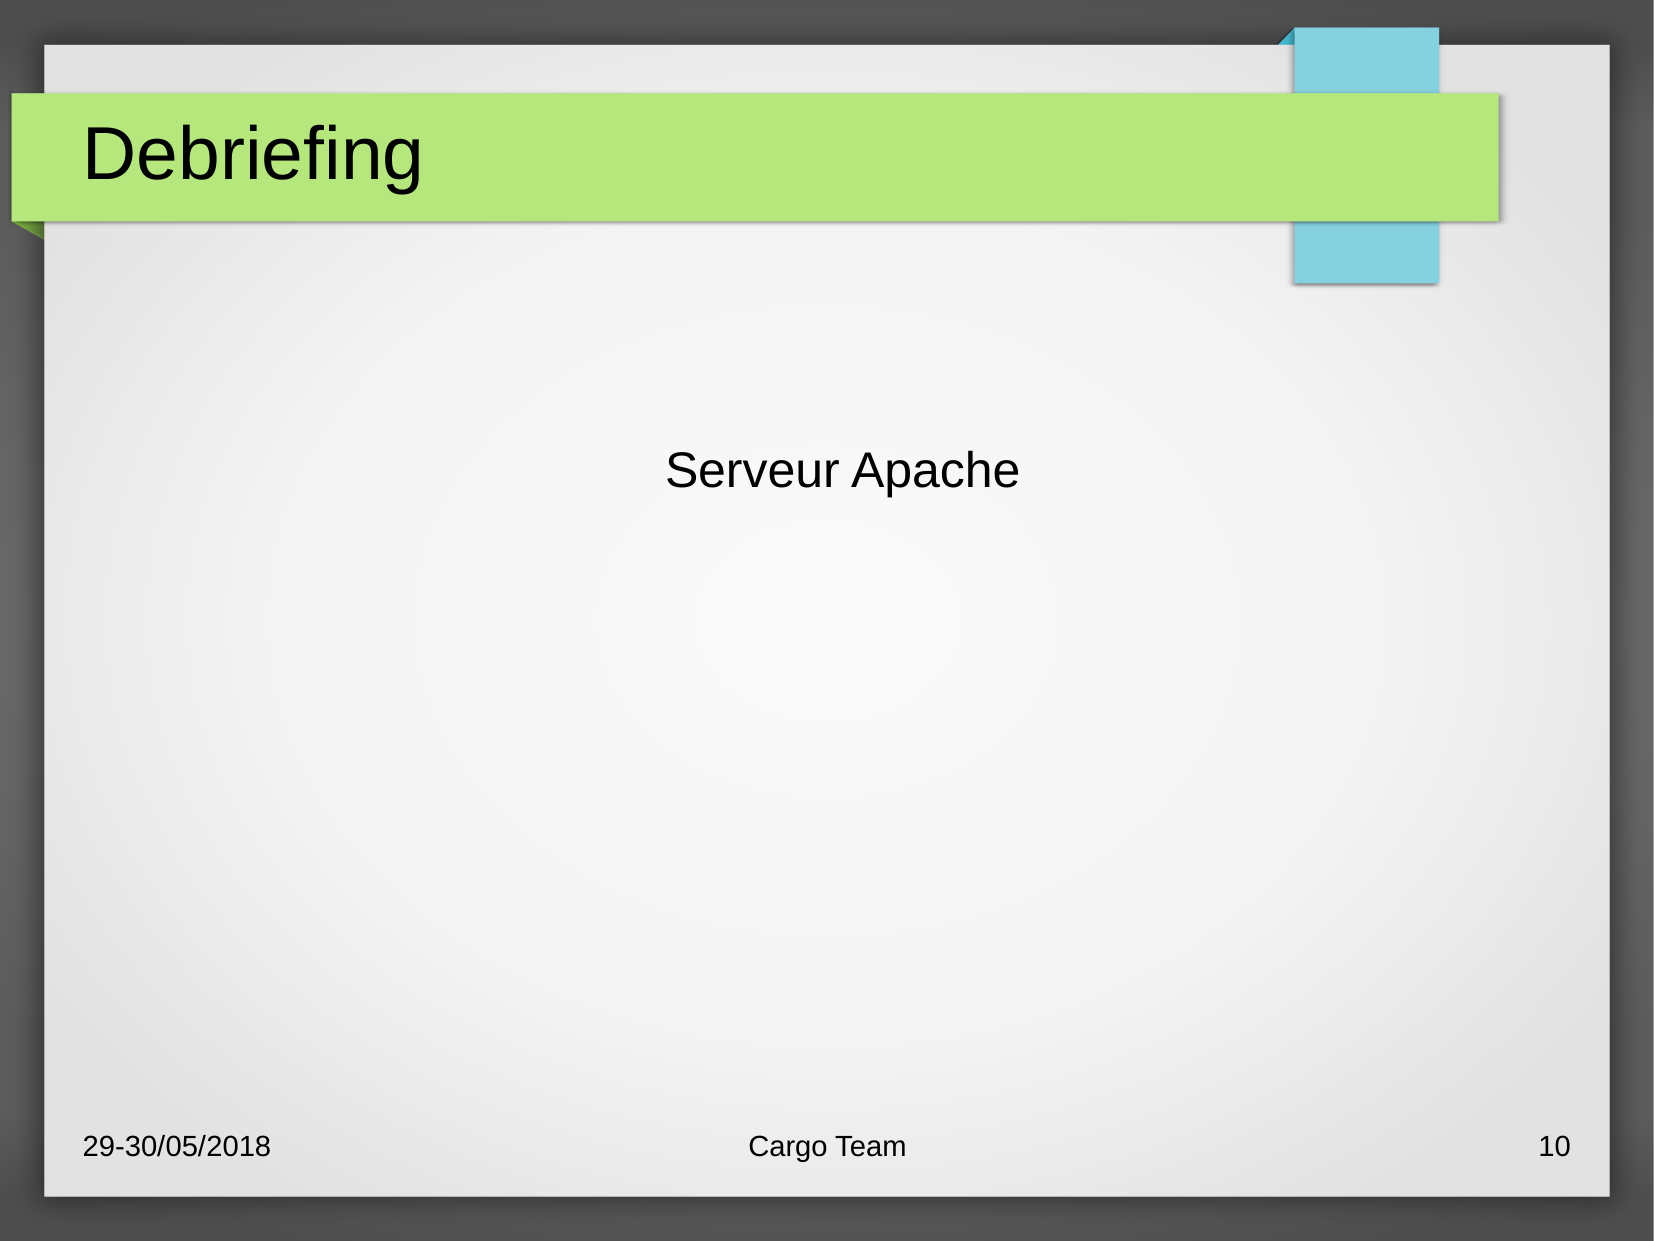

# Debriefing
Serveur Apache
29-30/05/2018
Cargo Team
10